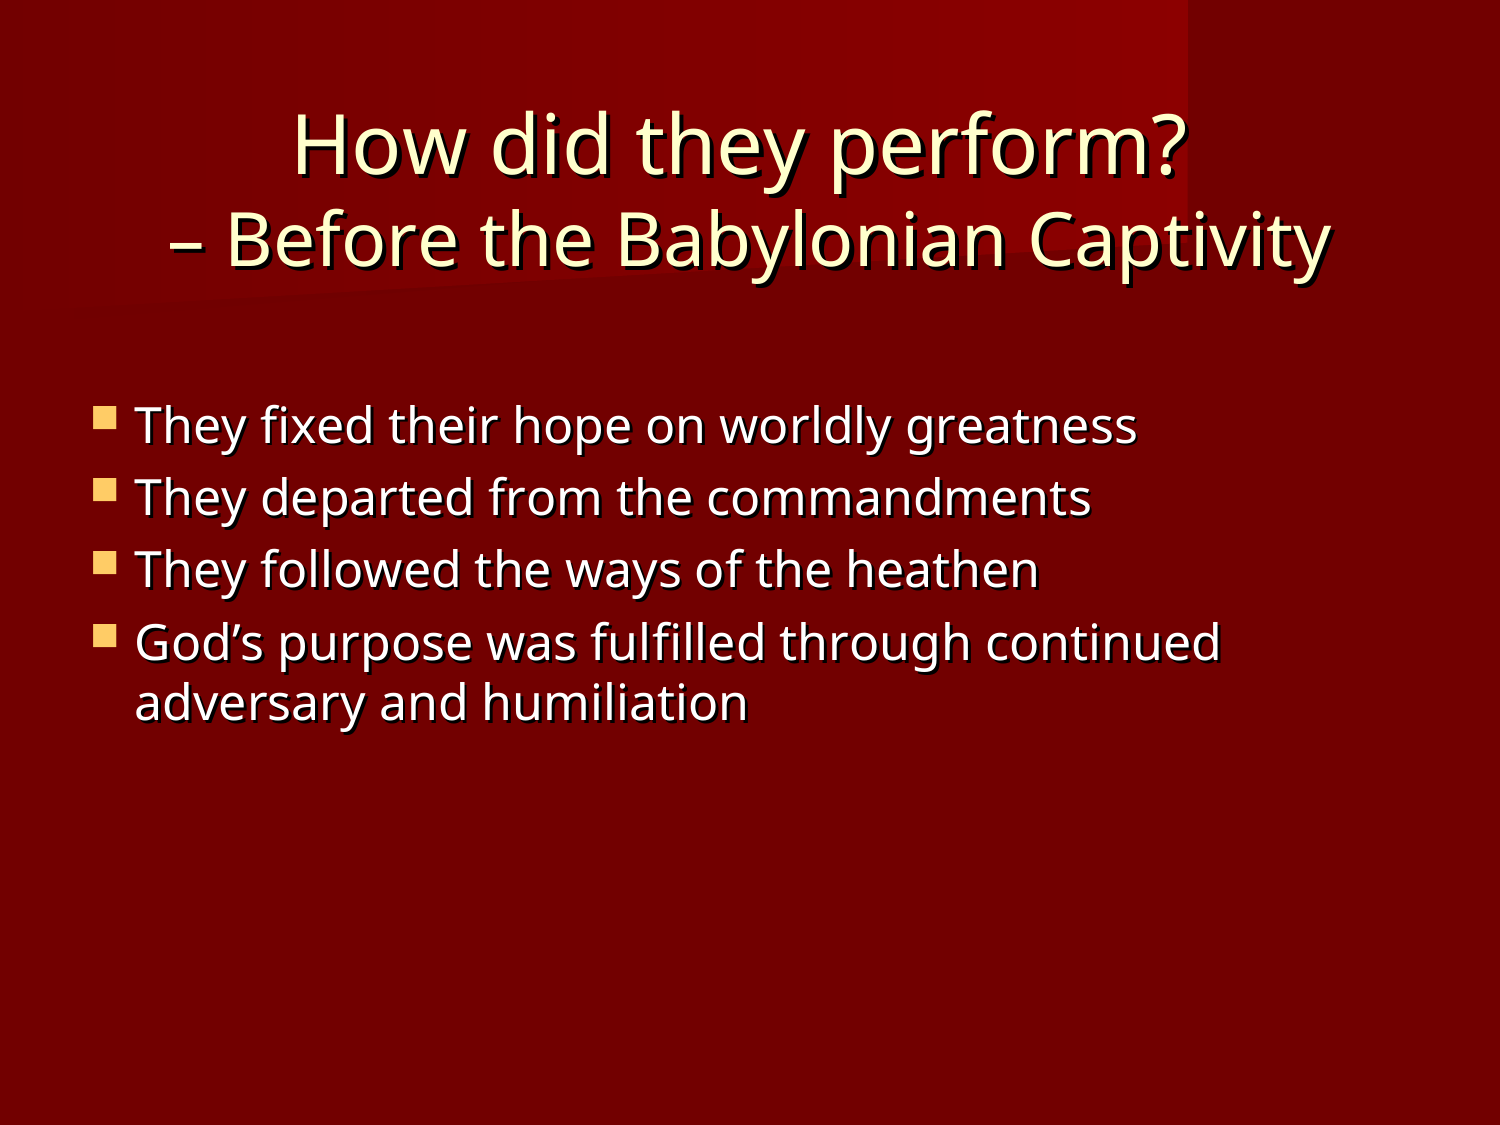

# How did they perform? – Before the Babylonian Captivity
They fixed their hope on worldly greatness
They departed from the commandments
They followed the ways of the heathen
God’s purpose was fulfilled through continued adversary and humiliation